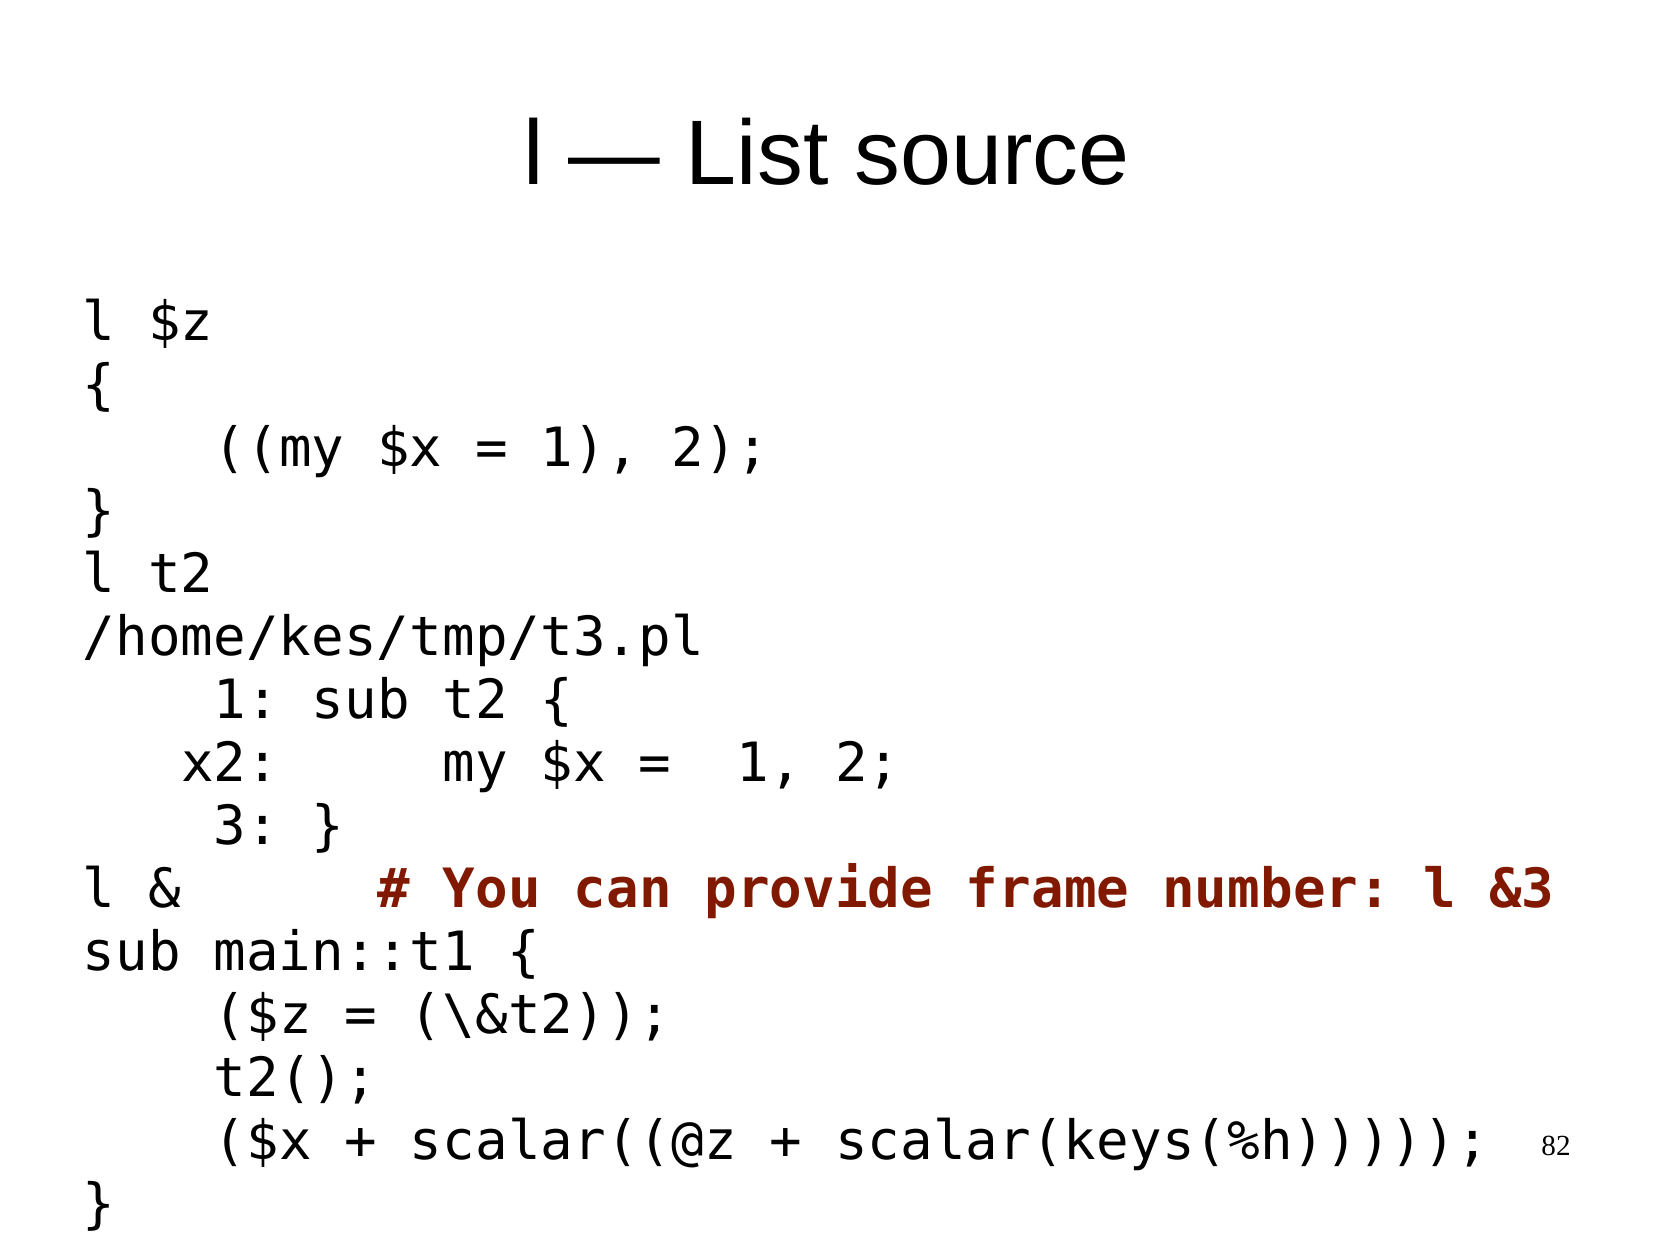

# l — List source
l $z
{
 ((my $x = 1), 2);
}
l t2
/home/kes/tmp/t3.pl
 1: sub t2 {
 x2: my $x = 1, 2;
 3: }
l & # You can provide frame number: l &3
sub main::t1 {
 ($z = (\&t2));
 t2();
 ($x + scalar((@z + scalar(keys(%h)))));
}
82